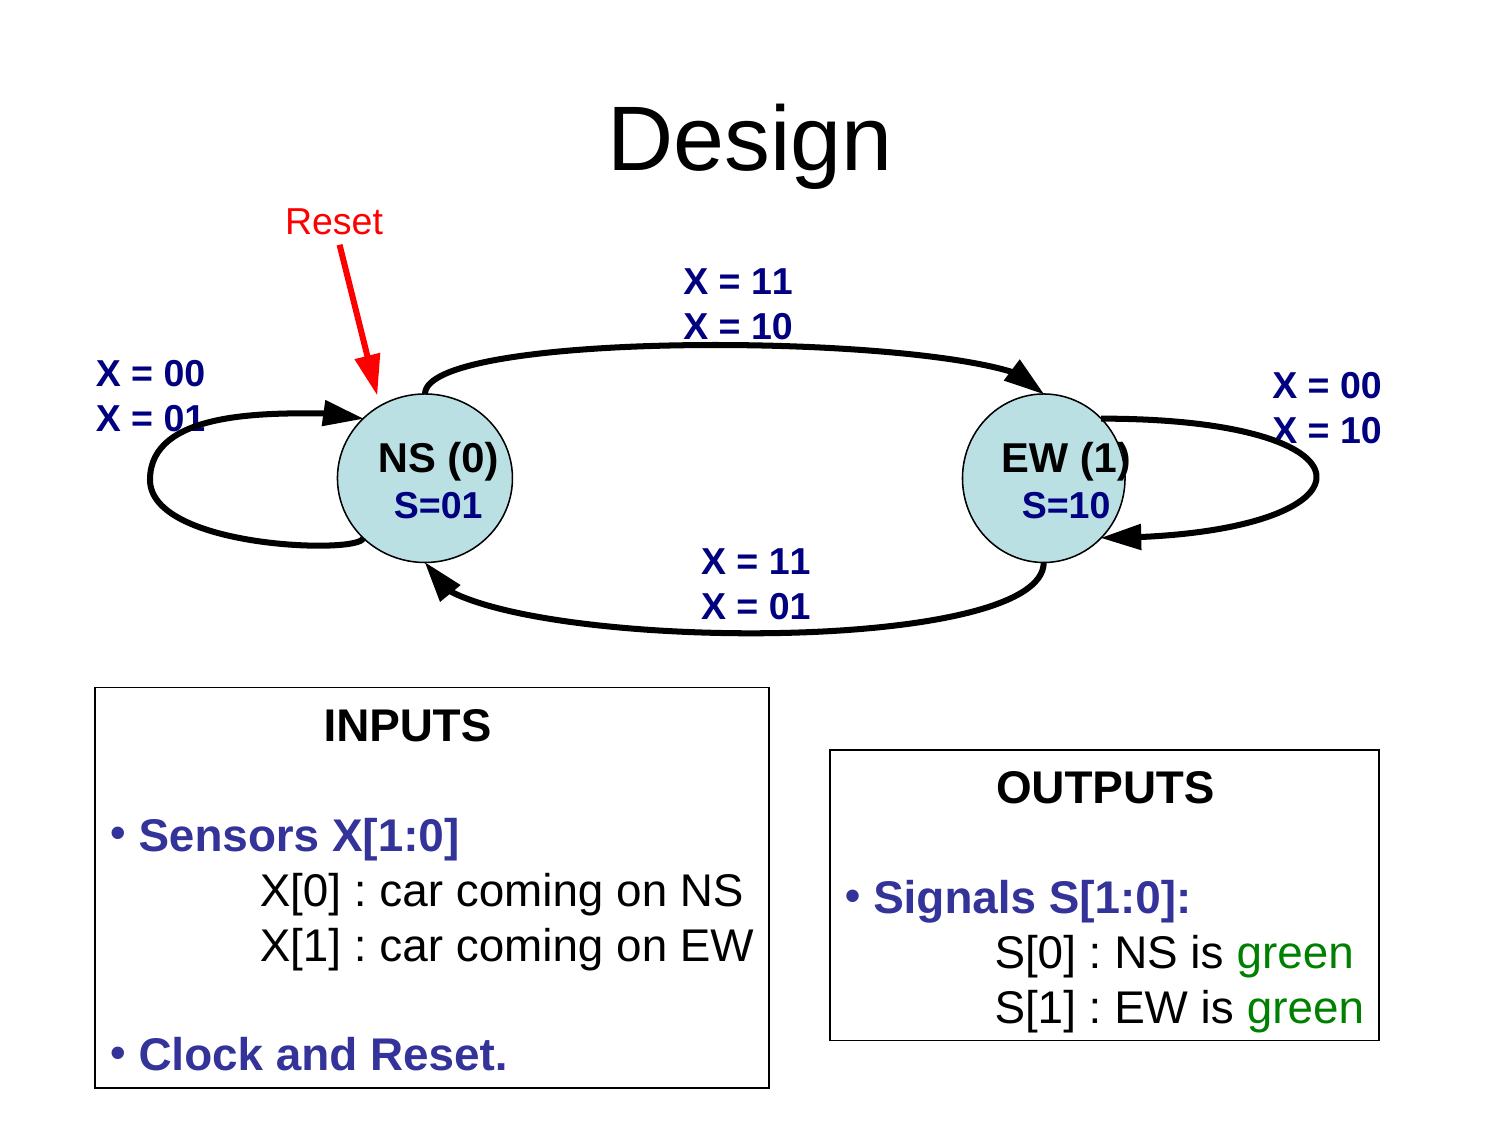

# Design
Reset
X = 11
X = 10
X = 00
X = 01
X = 00
X = 10
NS (0)
S=01
EW (1)
S=10
X = 11
X = 01
	 INPUTS
 Sensors X[1:0]
	X[0] : car coming on NS
	X[1] : car coming on EW
 Clock and Reset.
 OUTPUTS
 Signals S[1:0]:
	S[0] : NS is green
	S[1] : EW is green